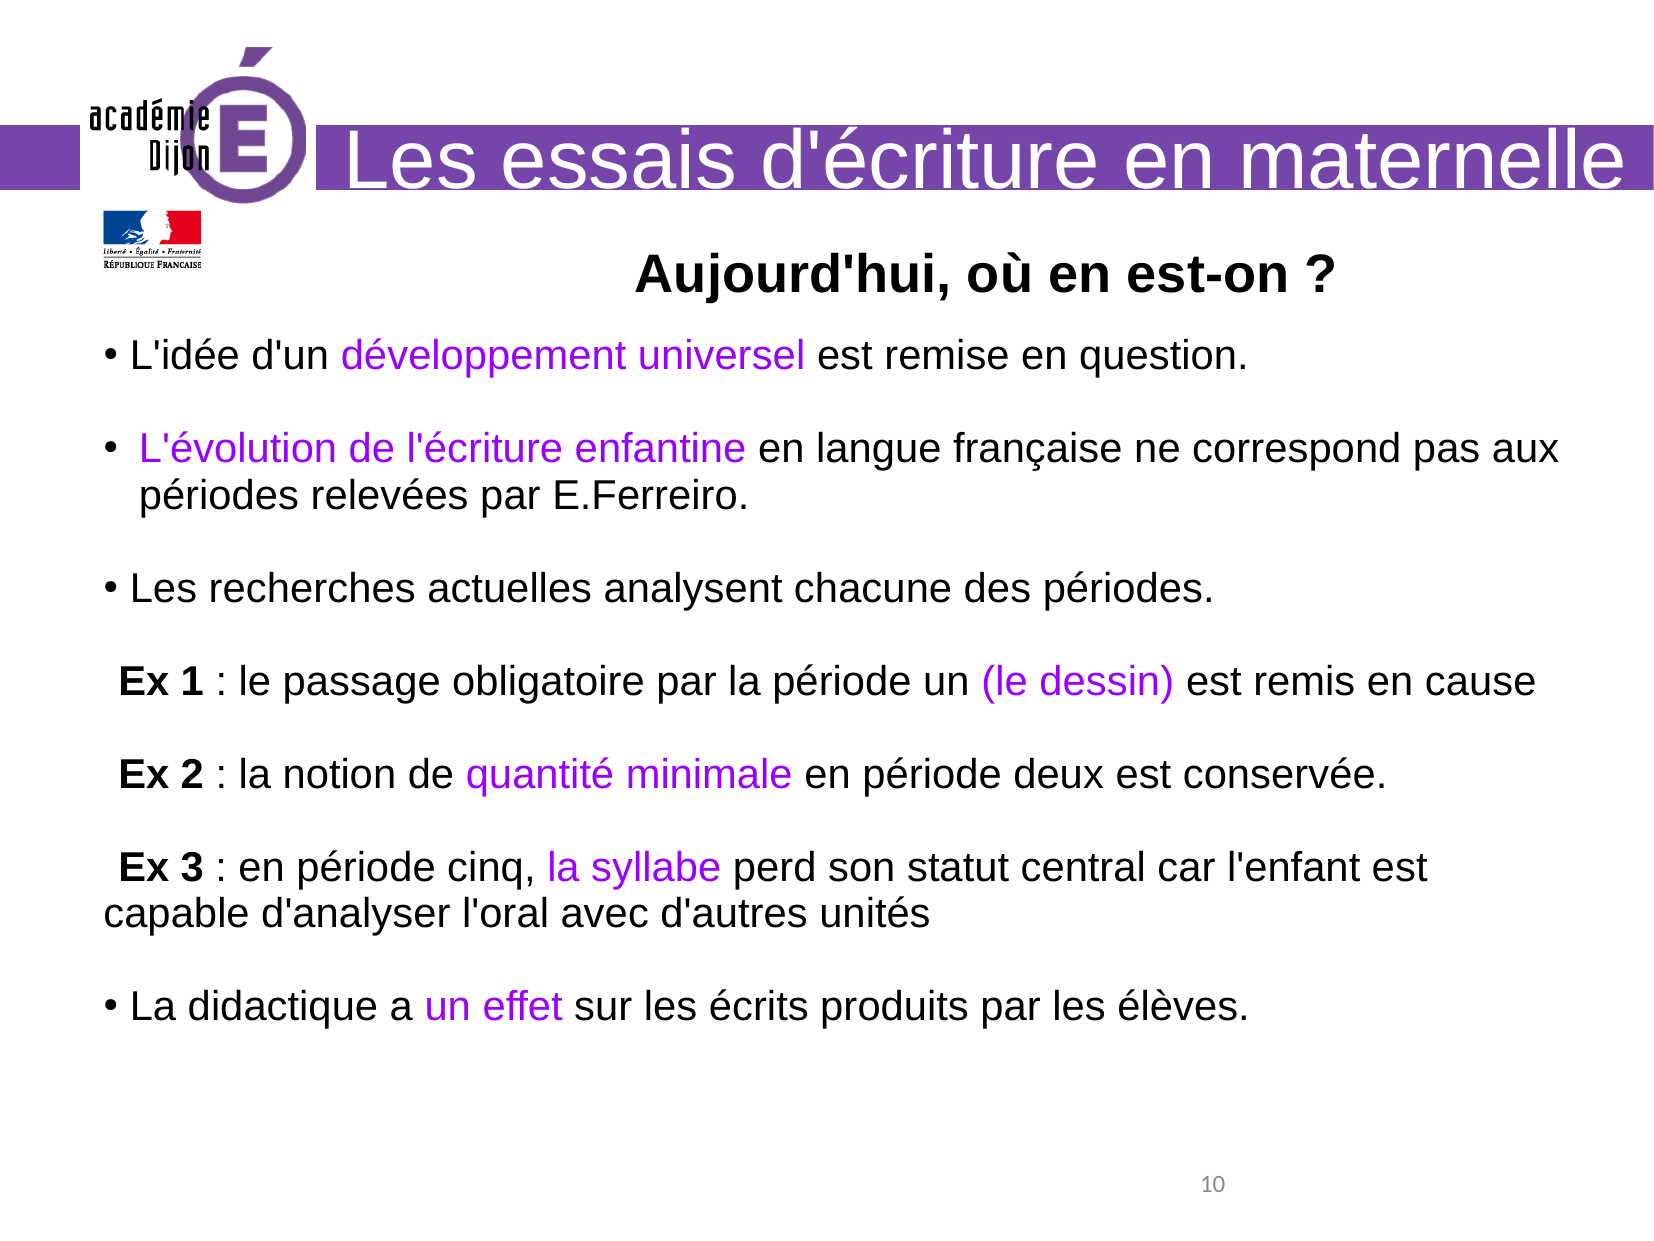

# Les essais d'écriture en maternelle
Aujourd'hui, où en est-on ?
 L'idée d'un développement universel est remise en question.
L'évolution de l'écriture enfantine en langue française ne correspond pas aux périodes relevées par E.Ferreiro.
 Les recherches actuelles analysent chacune des périodes.
Ex 1 : le passage obligatoire par la période un (le dessin) est remis en cause
Ex 2 : la notion de quantité minimale en période deux est conservée.
Ex 3 : en période cinq, la syllabe perd son statut central car l'enfant est capable d'analyser l'oral avec d'autres unités
 La didactique a un effet sur les écrits produits par les élèves.
10